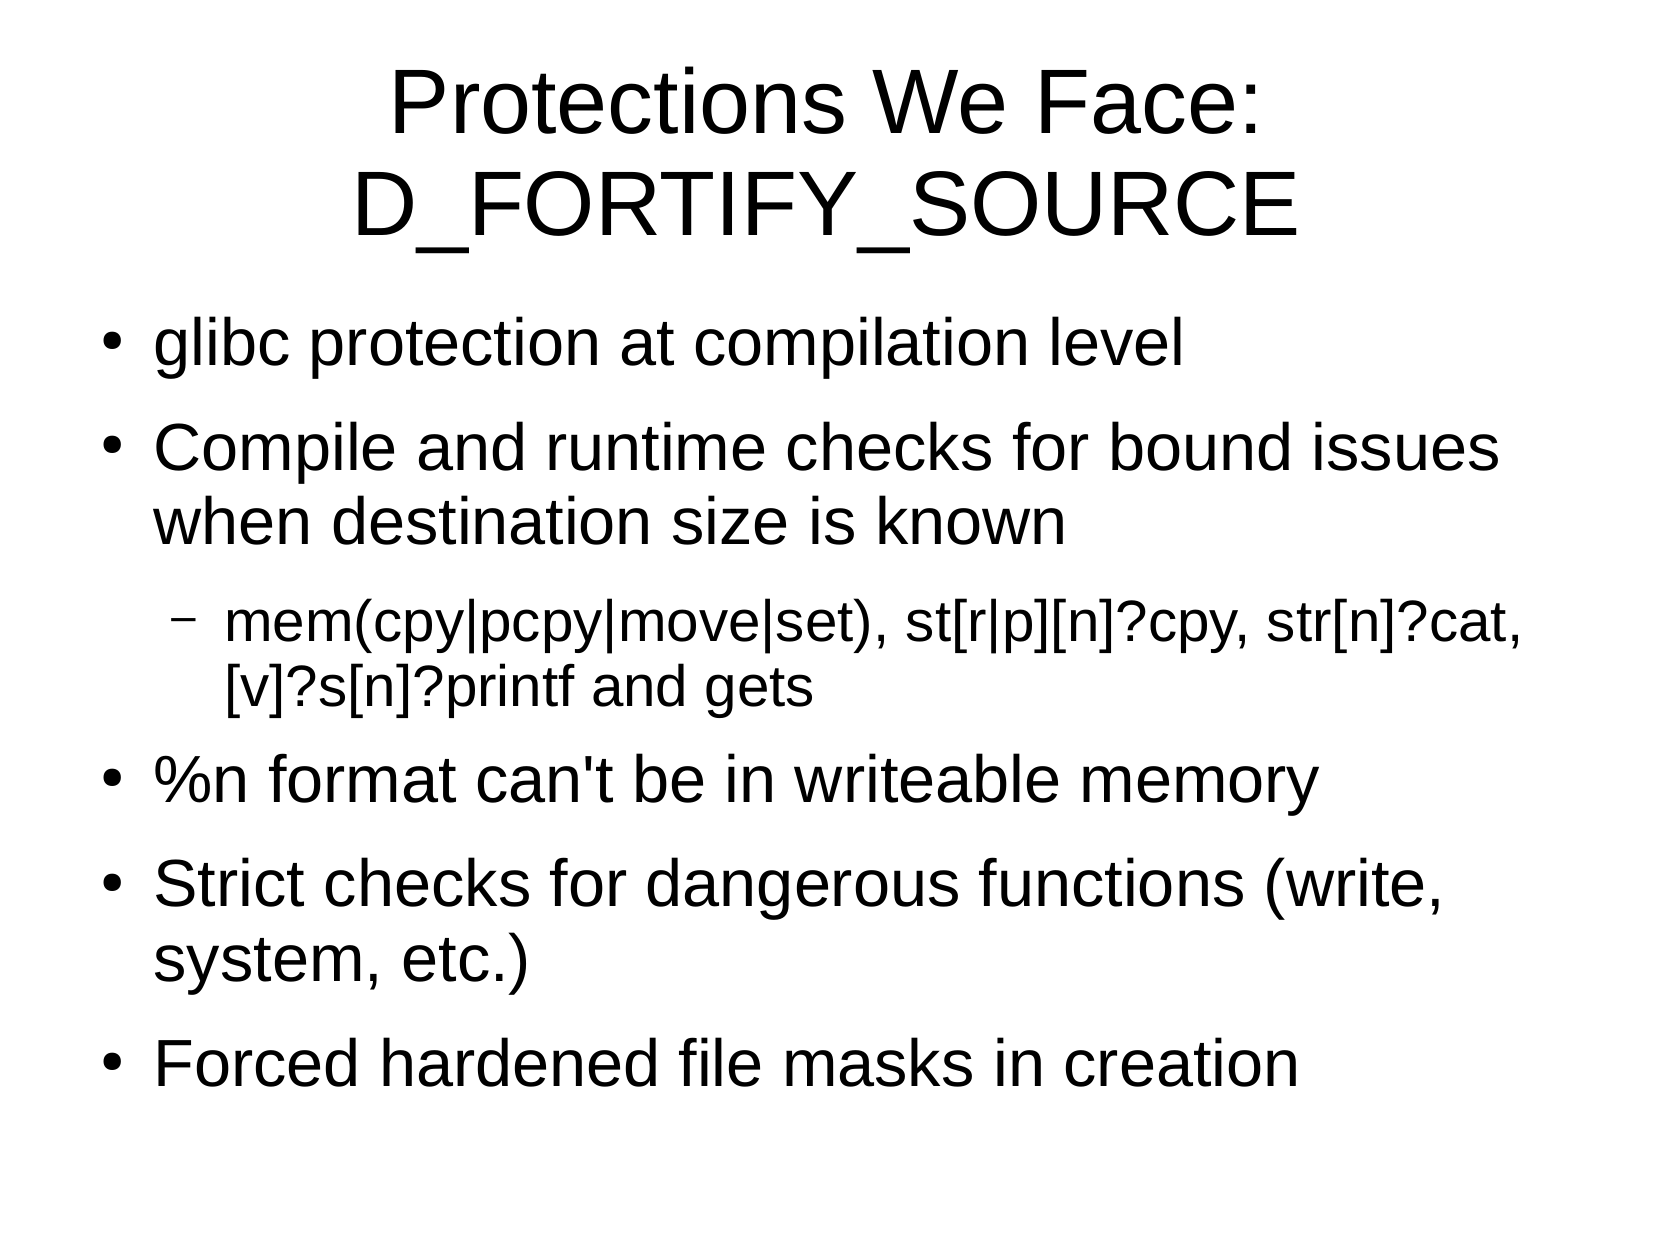

# Protections We Face: D_FORTIFY_SOURCE
glibc protection at compilation level
Compile and runtime checks for bound issues when destination size is known
mem(cpy|pcpy|move|set), st[r|p][n]?cpy, str[n]?cat, [v]?s[n]?printf and gets
%n format can't be in writeable memory
Strict checks for dangerous functions (write, system, etc.)
Forced hardened file masks in creation